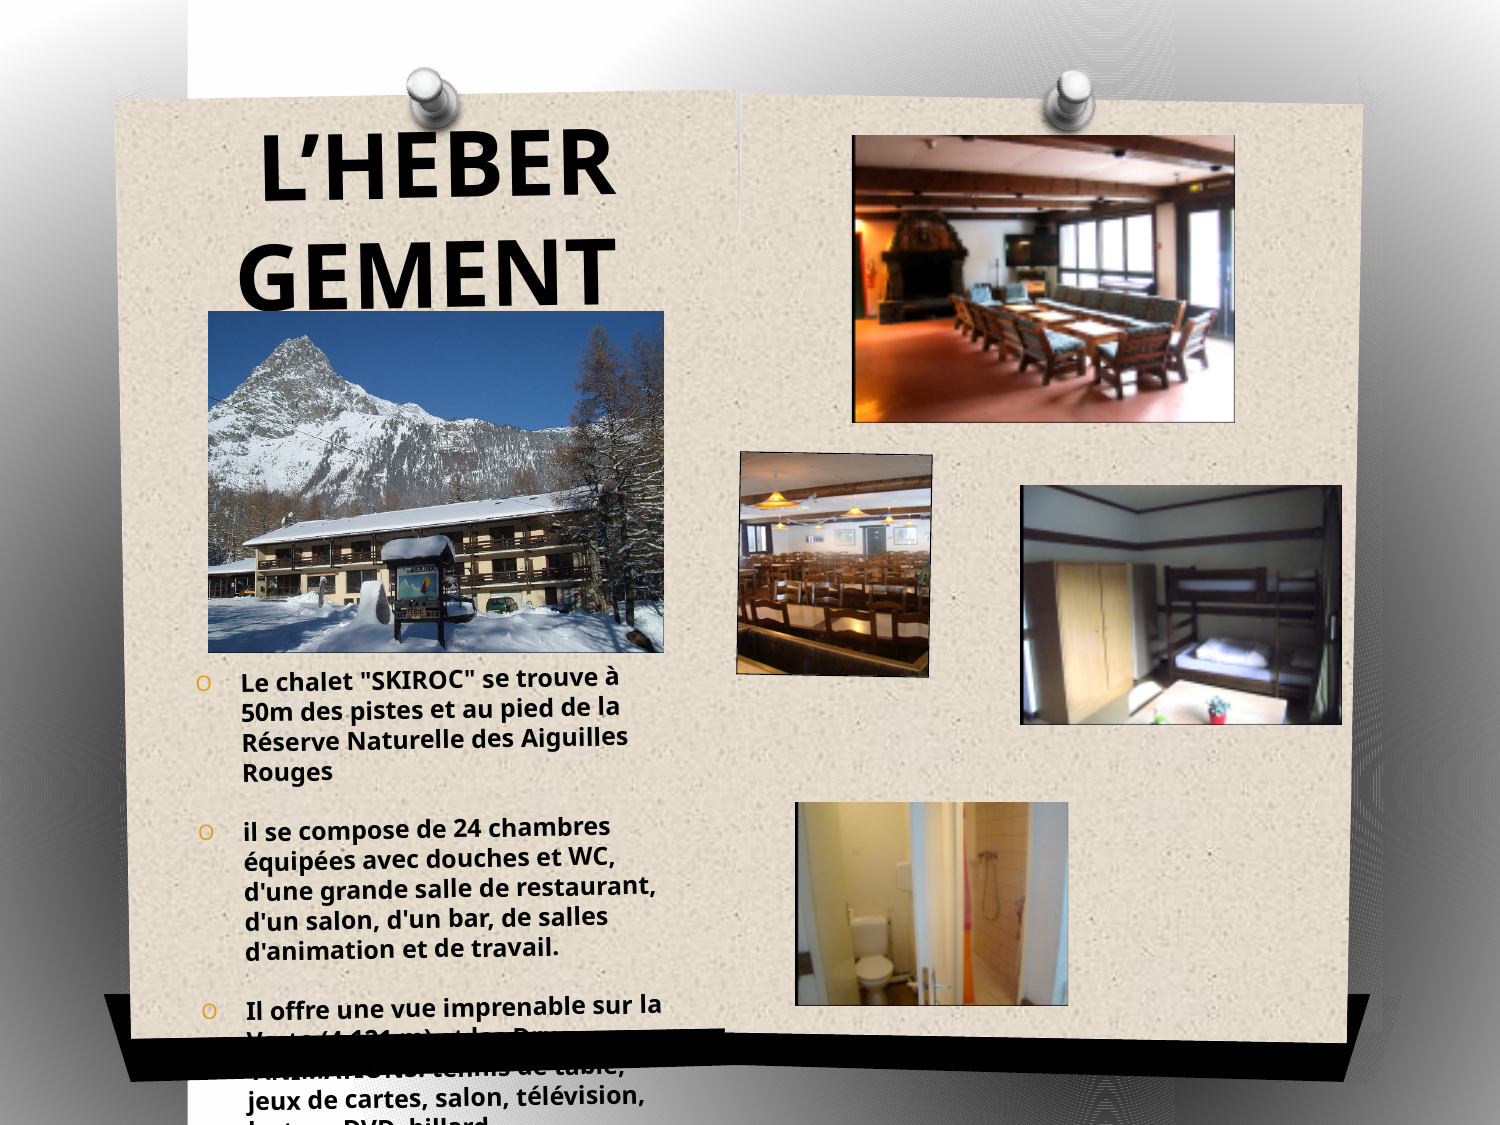

# L’HEBERGEMENT « CHALET SKI ROC »
Le chalet "SKIROC" se trouve à 50m des pistes et au pied de la Réserve Naturelle des Aiguilles Rouges
il se compose de 24 chambres équipées avec douches et WC, d'une grande salle de restaurant, d'un salon, d'un bar, de salles d'animation et de travail.
Il offre une vue imprenable sur la Verte (4.121 m) et les Drus.   ANIMATIONS: tennis de table, jeux de cartes, salon, télévision, lecteur DVD, billard